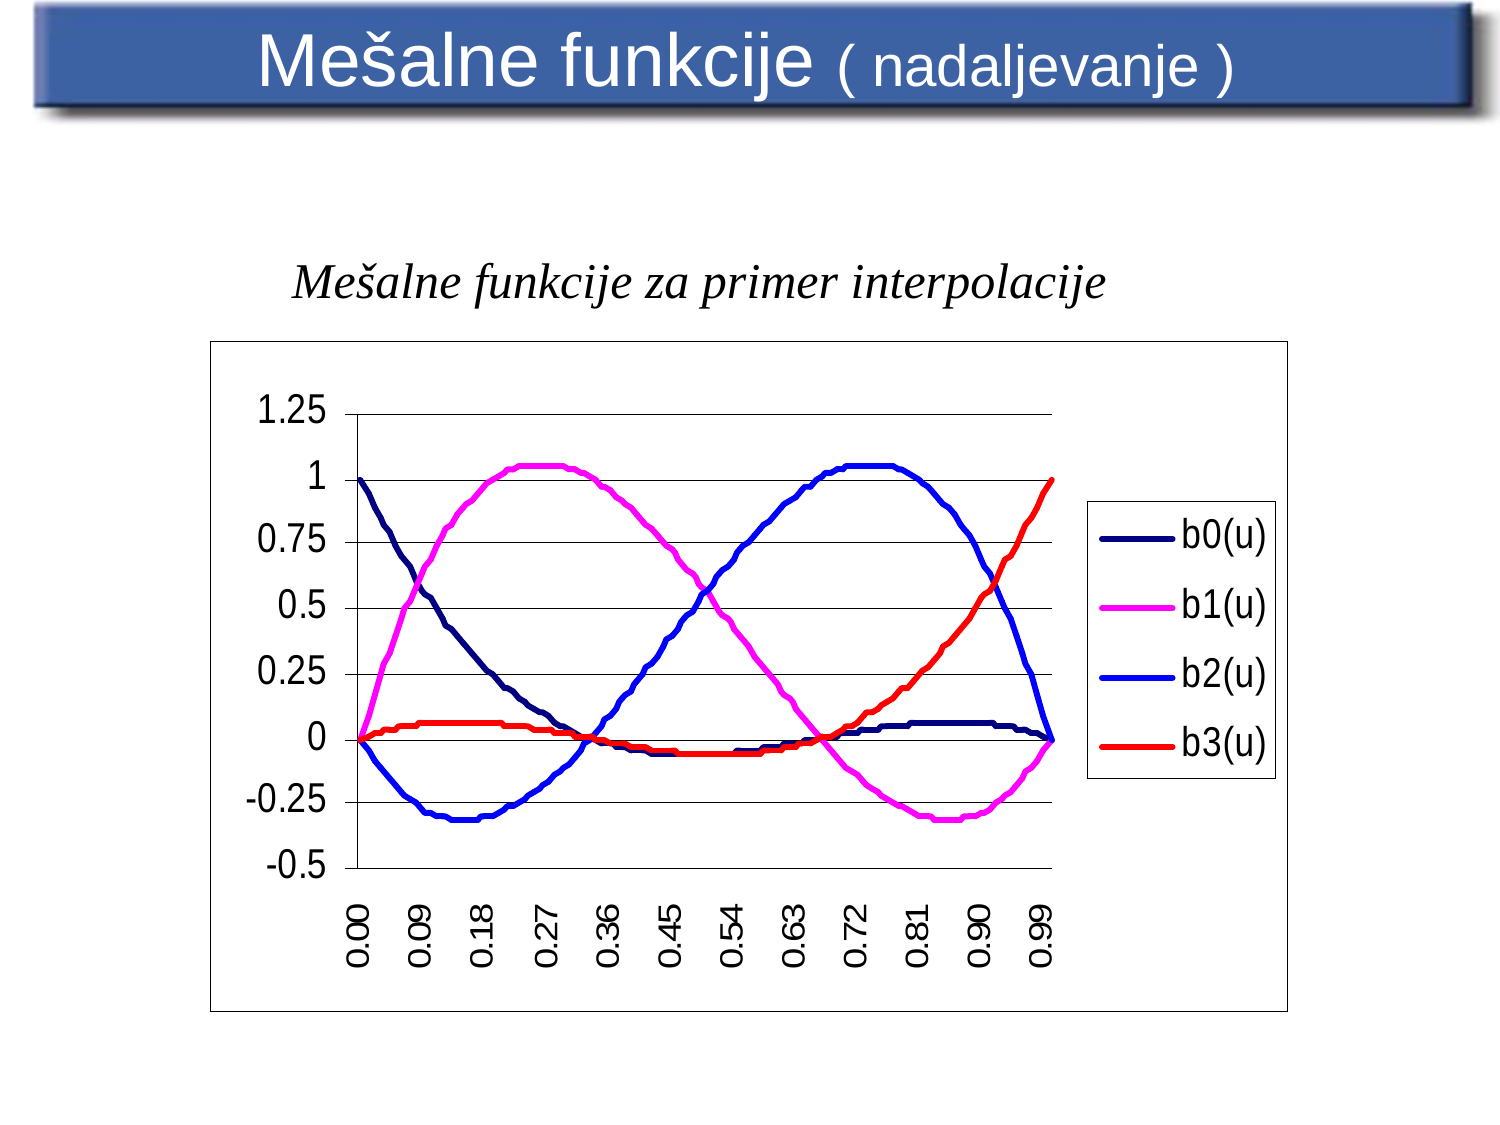

# Mešalne funkcije ( nadaljevanje )
Mešalne funkcije za primer interpolacije